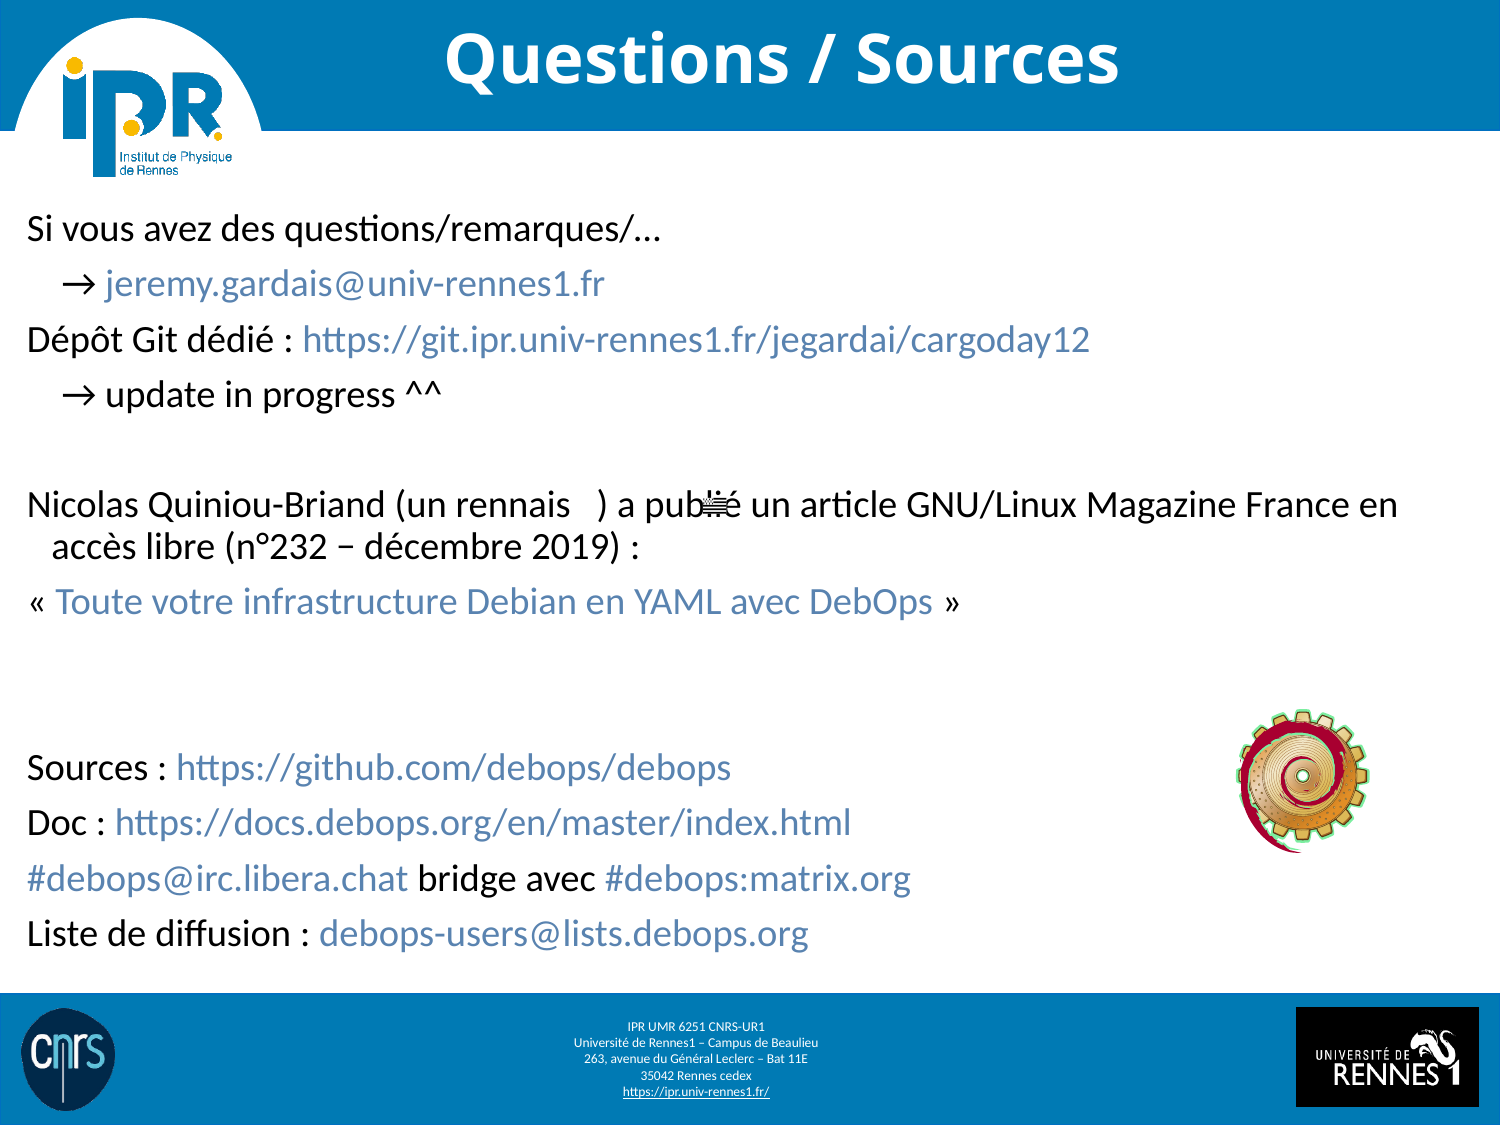

Questions / Sources
# Si vous avez des questions/remarques/…
 → jeremy.gardais@univ-rennes1.fr
Dépôt Git dédié : https://git.ipr.univ-rennes1.fr/jegardai/cargoday12
 → update in progress ^^
Nicolas Quiniou-Briand (un rennais ) a publié un article GNU/Linux Magazine France en accès libre (n°232 − décembre 2019) :
« Toute votre infrastructure Debian en YAML avec DebOps »
Sources : https://github.com/debops/debops
Doc : https://docs.debops.org/en/master/index.html
#debops@irc.libera.chat bridge avec #debops:matrix.org
Liste de diffusion : debops-users@lists.debops.org